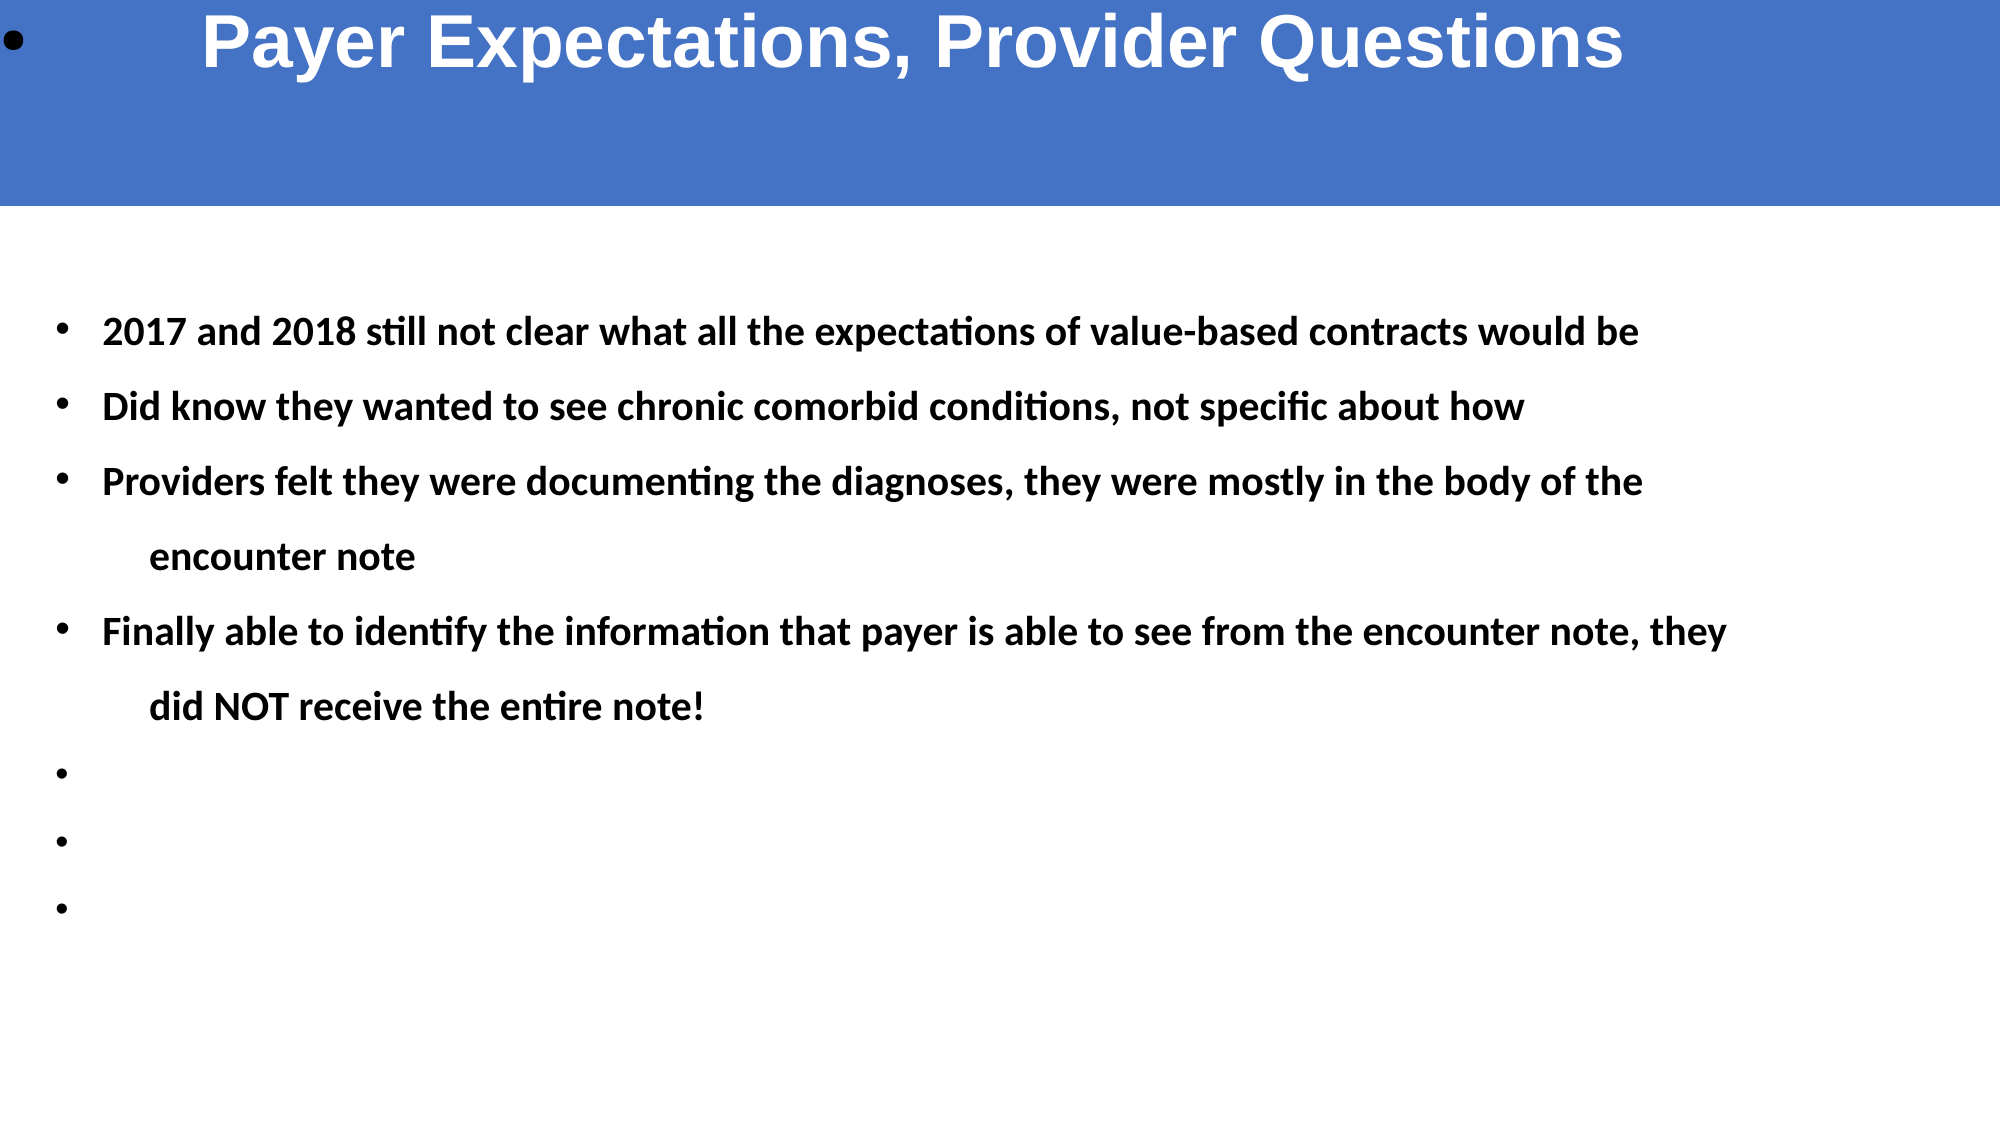

| Payer Expectations, Provider Questions |
| --- |
2017 and 2018 still not clear what all the expectations of value-based contracts would be
Did know they wanted to see chronic comorbid conditions, not specific about how
Providers felt they were documenting the diagnoses, they were mostly in the body of the encounter note
Finally able to identify the information that payer is able to see from the encounter note, they did NOT receive the entire note!